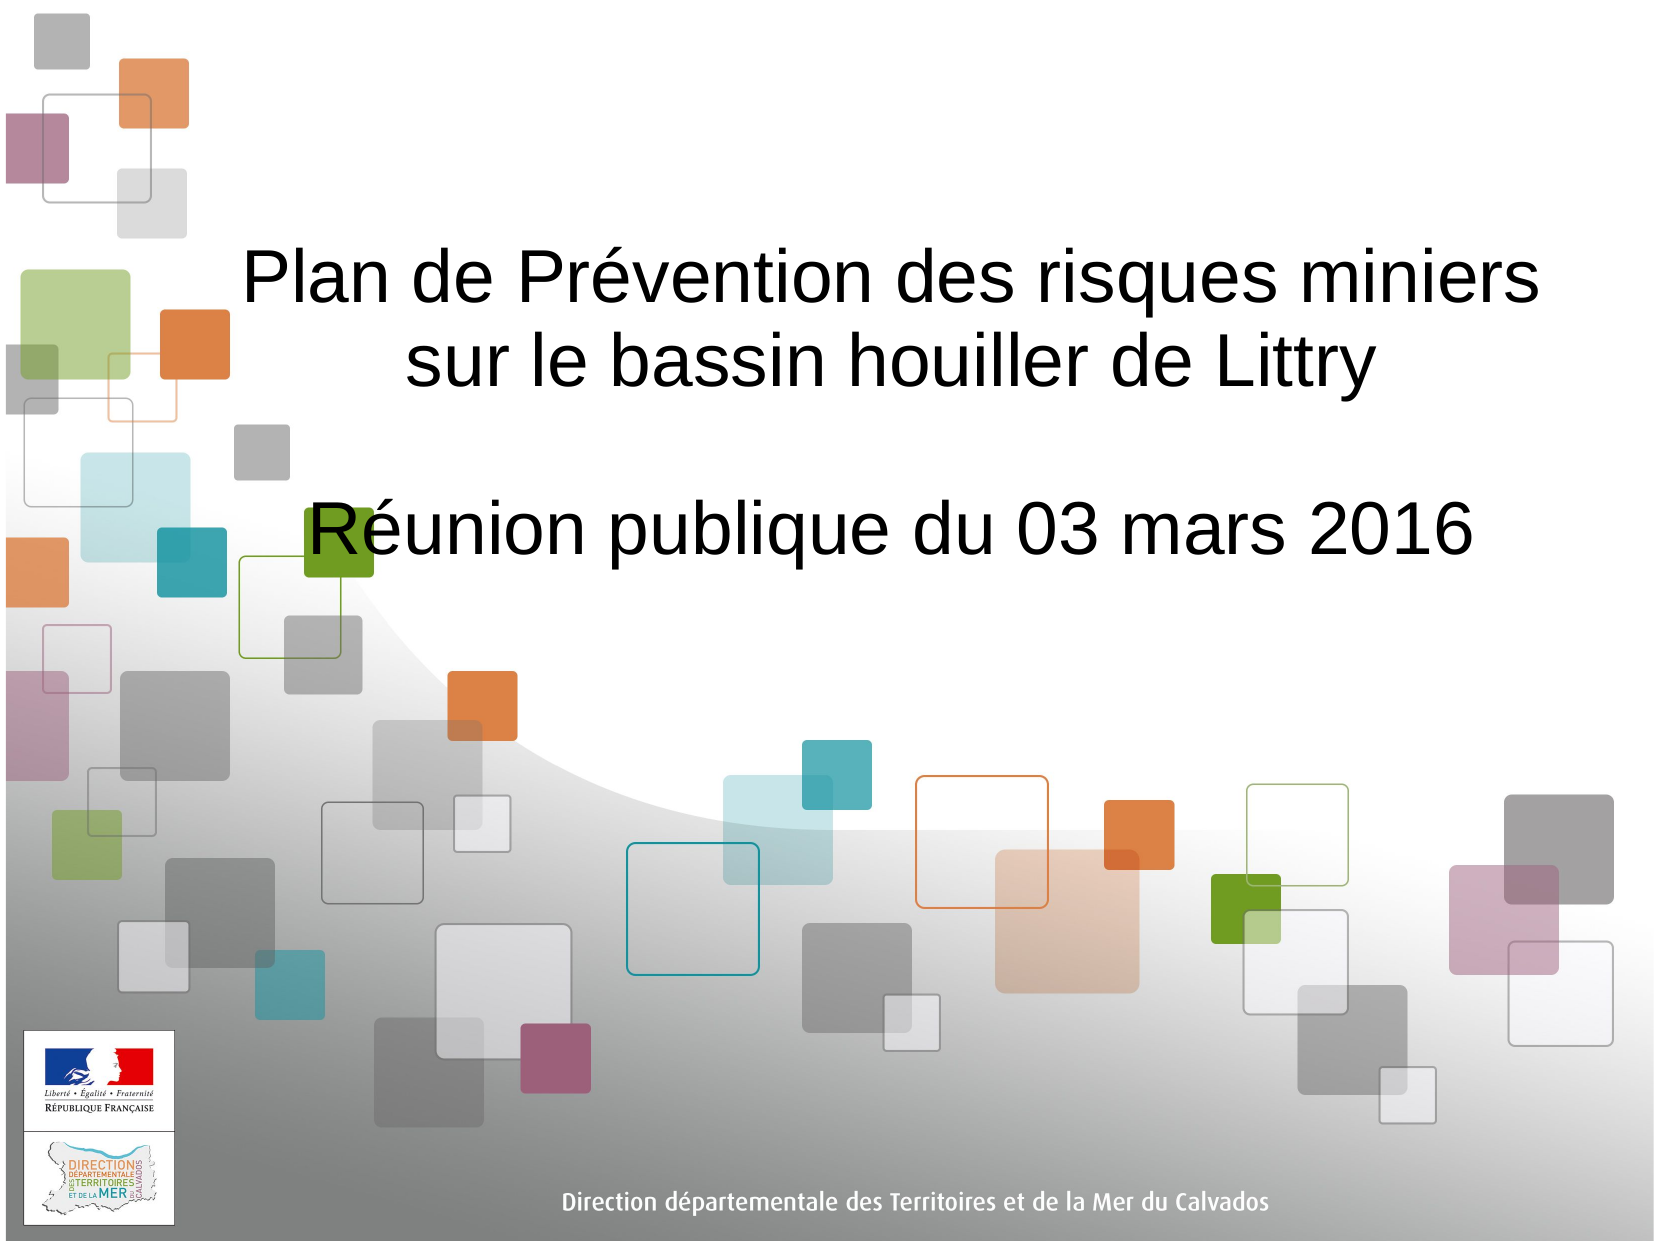

# Plan de Prévention des risques miniers sur le bassin houiller de Littry
Réunion publique du 03 mars 2016